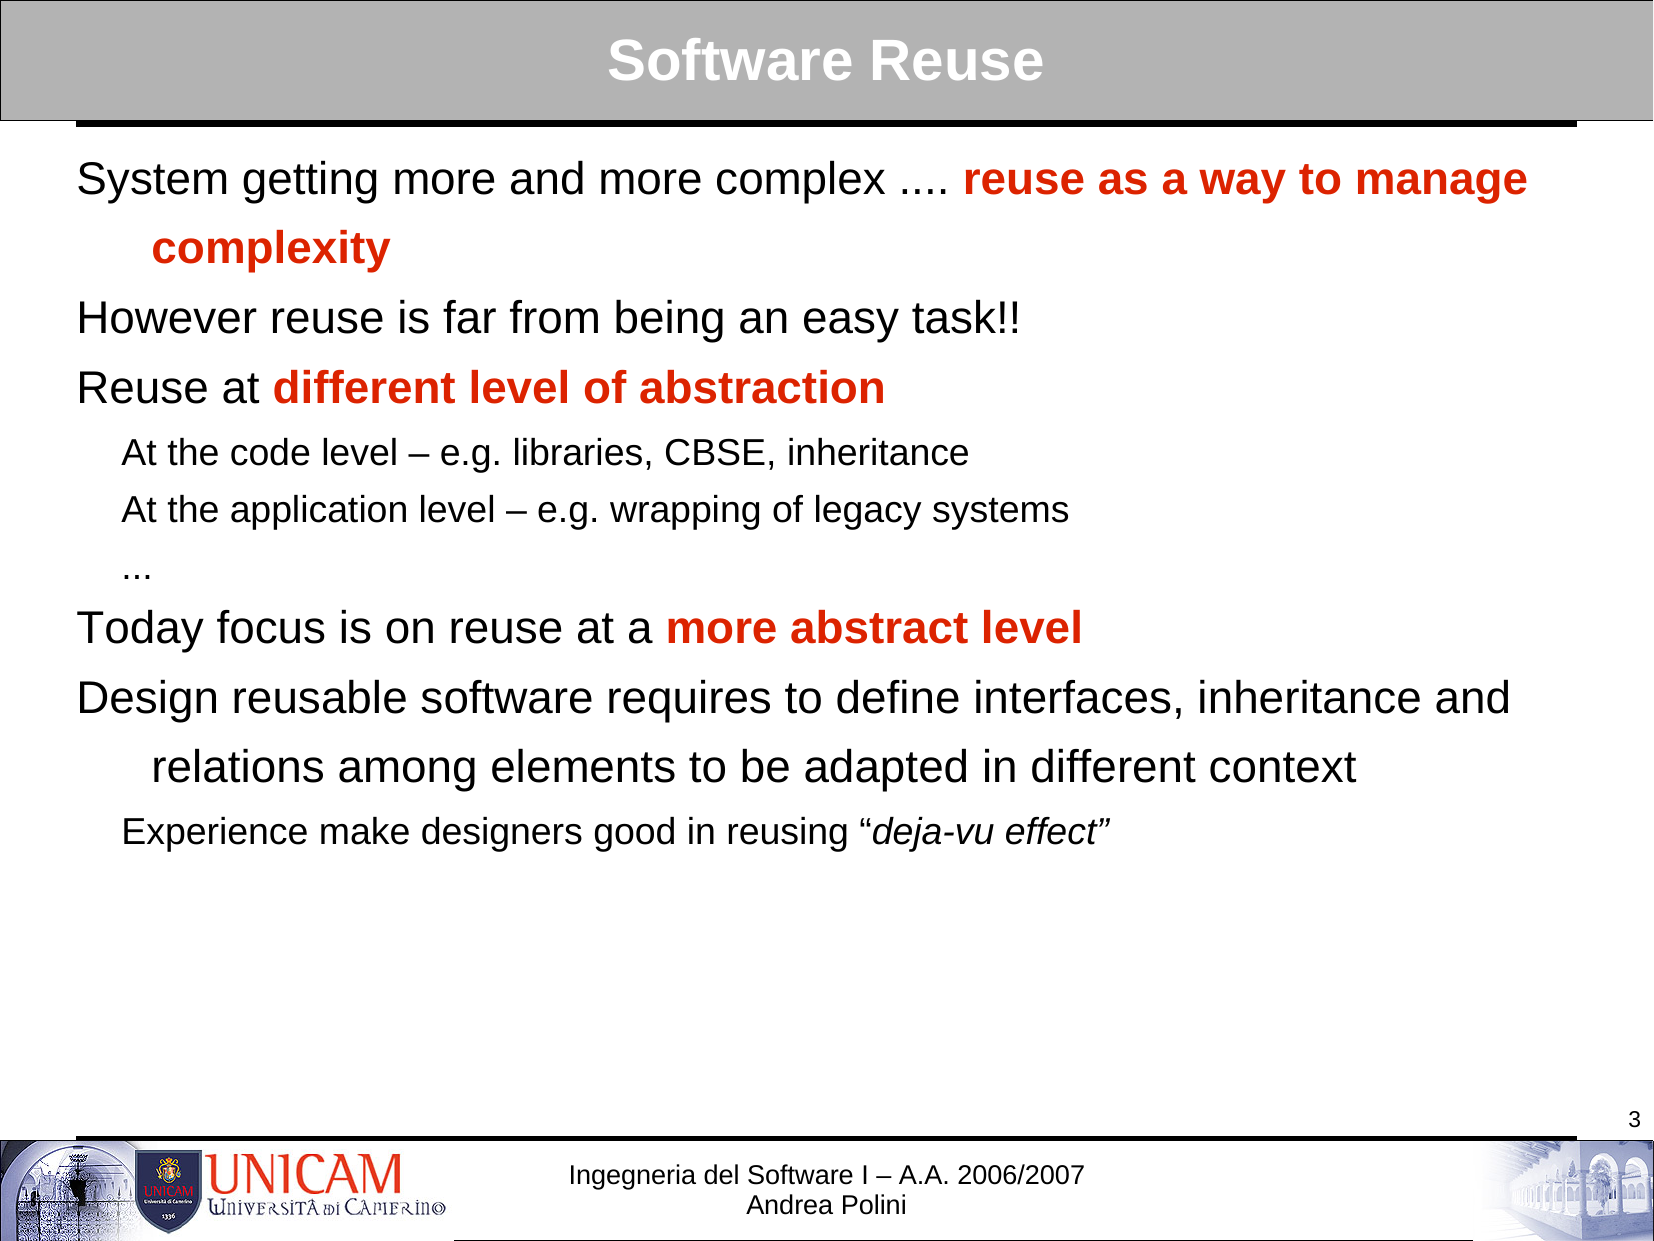

# Software Reuse
System getting more and more complex .... reuse as a way to manage complexity
However reuse is far from being an easy task!!
Reuse at different level of abstraction
At the code level – e.g. libraries, CBSE, inheritance
At the application level – e.g. wrapping of legacy systems
...
Today focus is on reuse at a more abstract level
Design reusable software requires to define interfaces, inheritance and relations among elements to be adapted in different context
Experience make designers good in reusing “deja-vu effect”
3